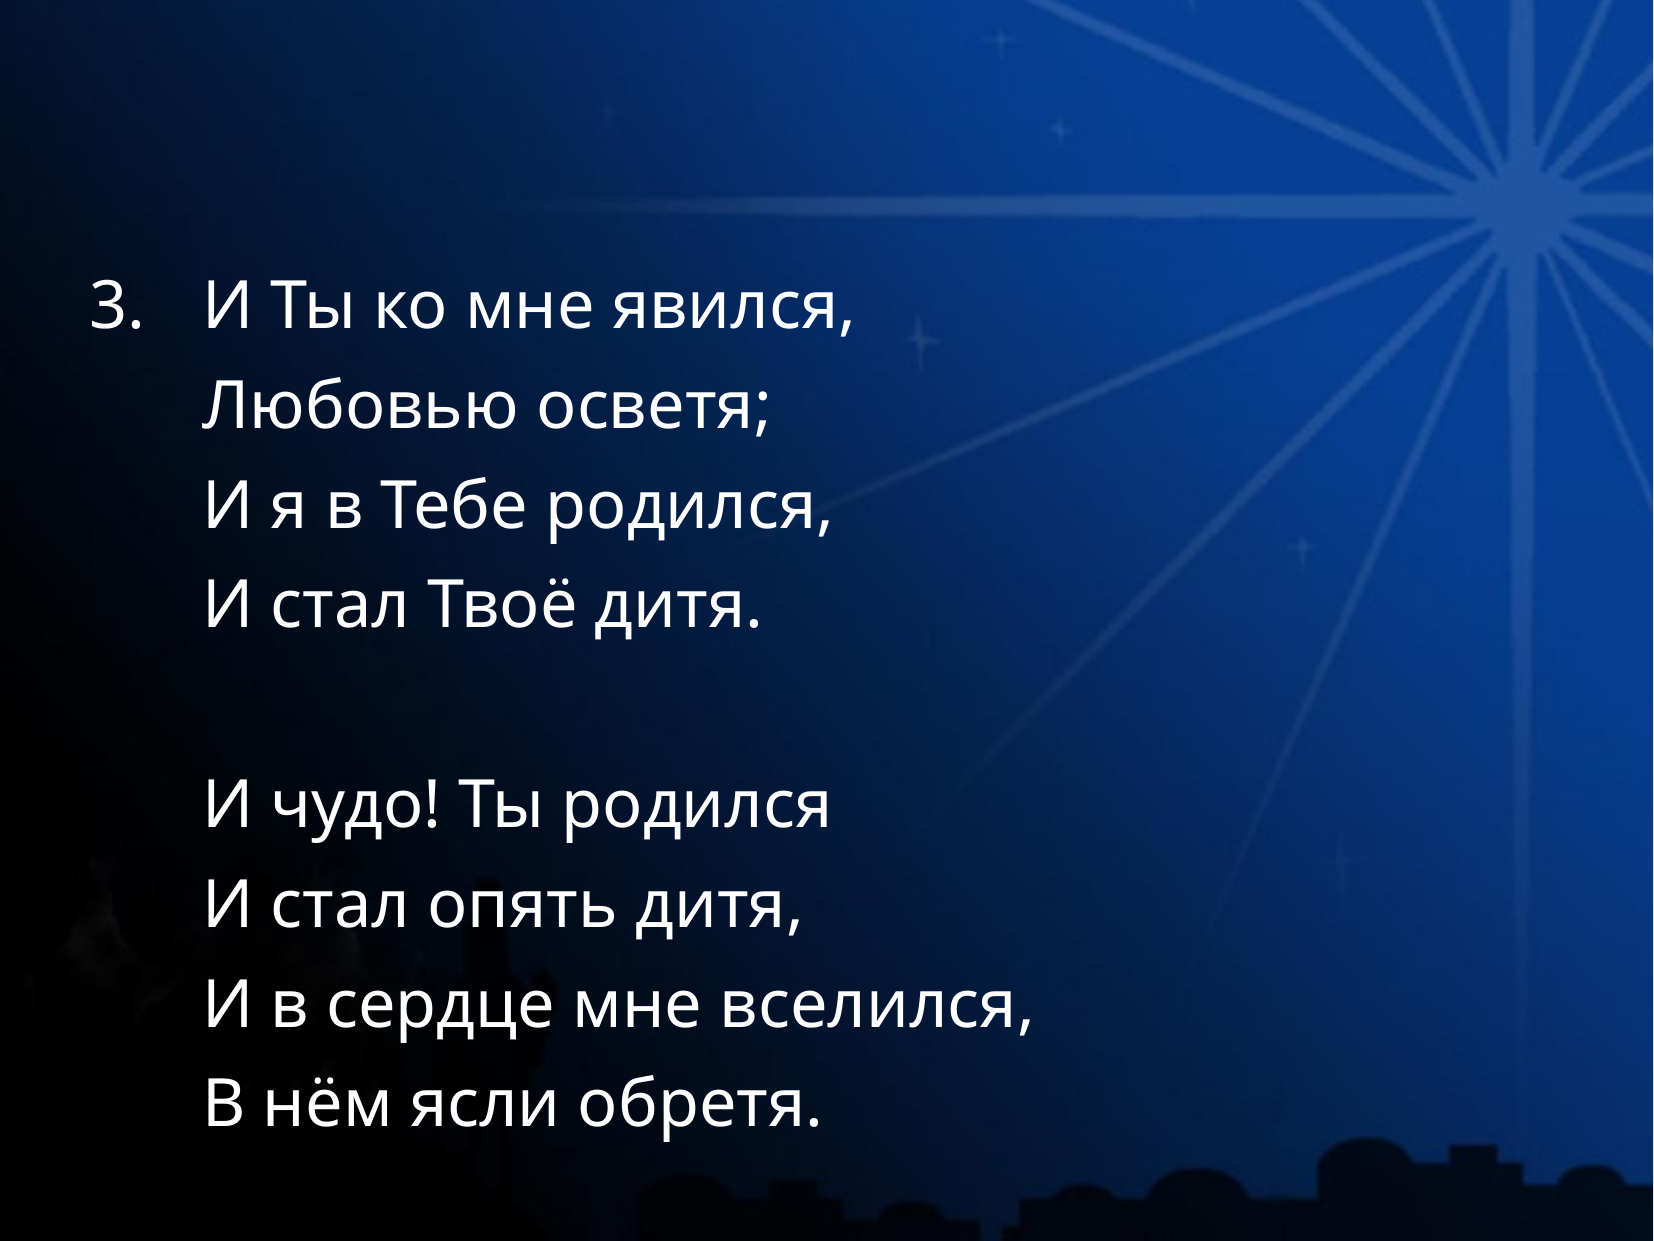

3.	И Ты ко мне явился,
	Любовью осветя;
	И я в Тебе родился,
	И стал Твоё дитя.
	И чудо! Ты родился
	И стал опять дитя,
	И в сердце мне вселился,
	В нём ясли обретя.